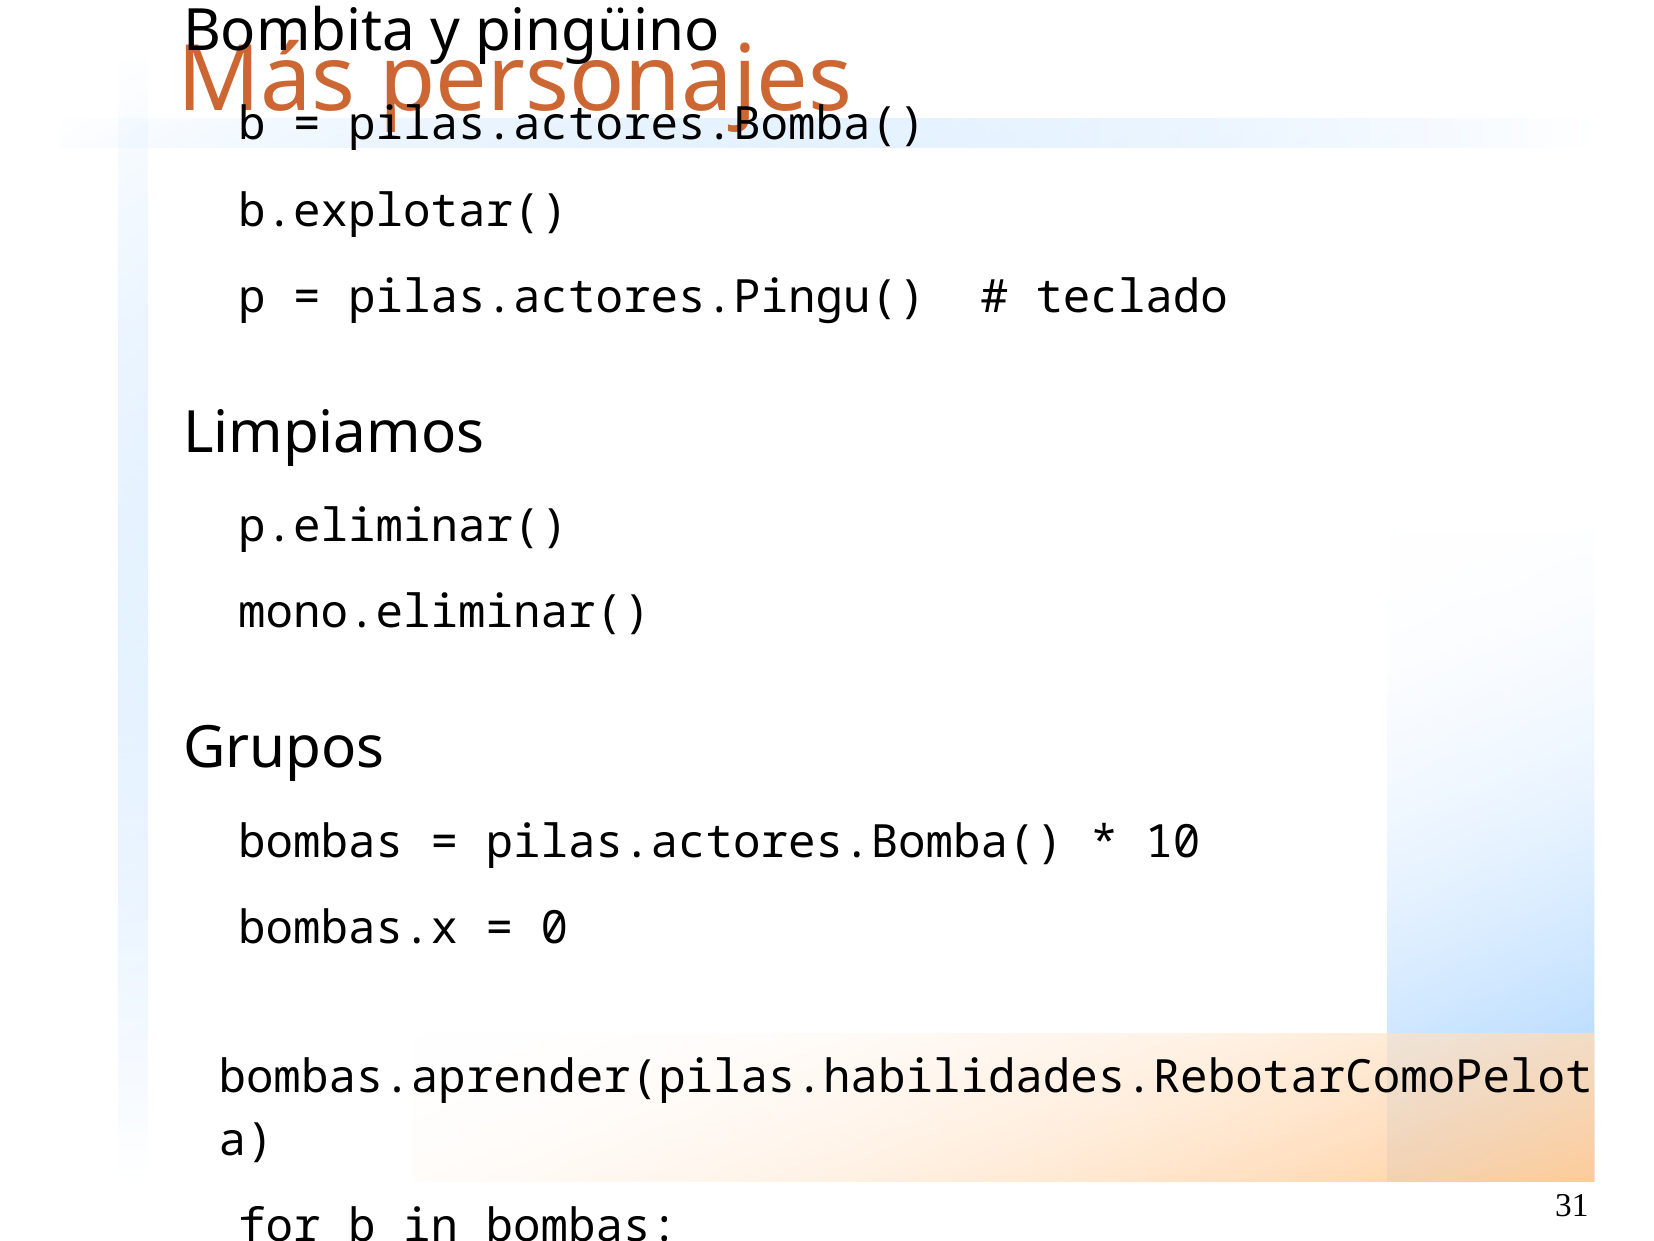

# Más personajes
Bombita y pingüino
 b = pilas.actores.Bomba()
 b.explotar()
 p = pilas.actores.Pingu() # teclado
Limpiamos
 p.eliminar()
 mono.eliminar()
Grupos
 bombas = pilas.actores.Bomba() * 10
 bombas.x = 0
 bombas.aprender(pilas.habilidades.RebotarComoPelota)
 for b in bombas:
 b.eliminar()